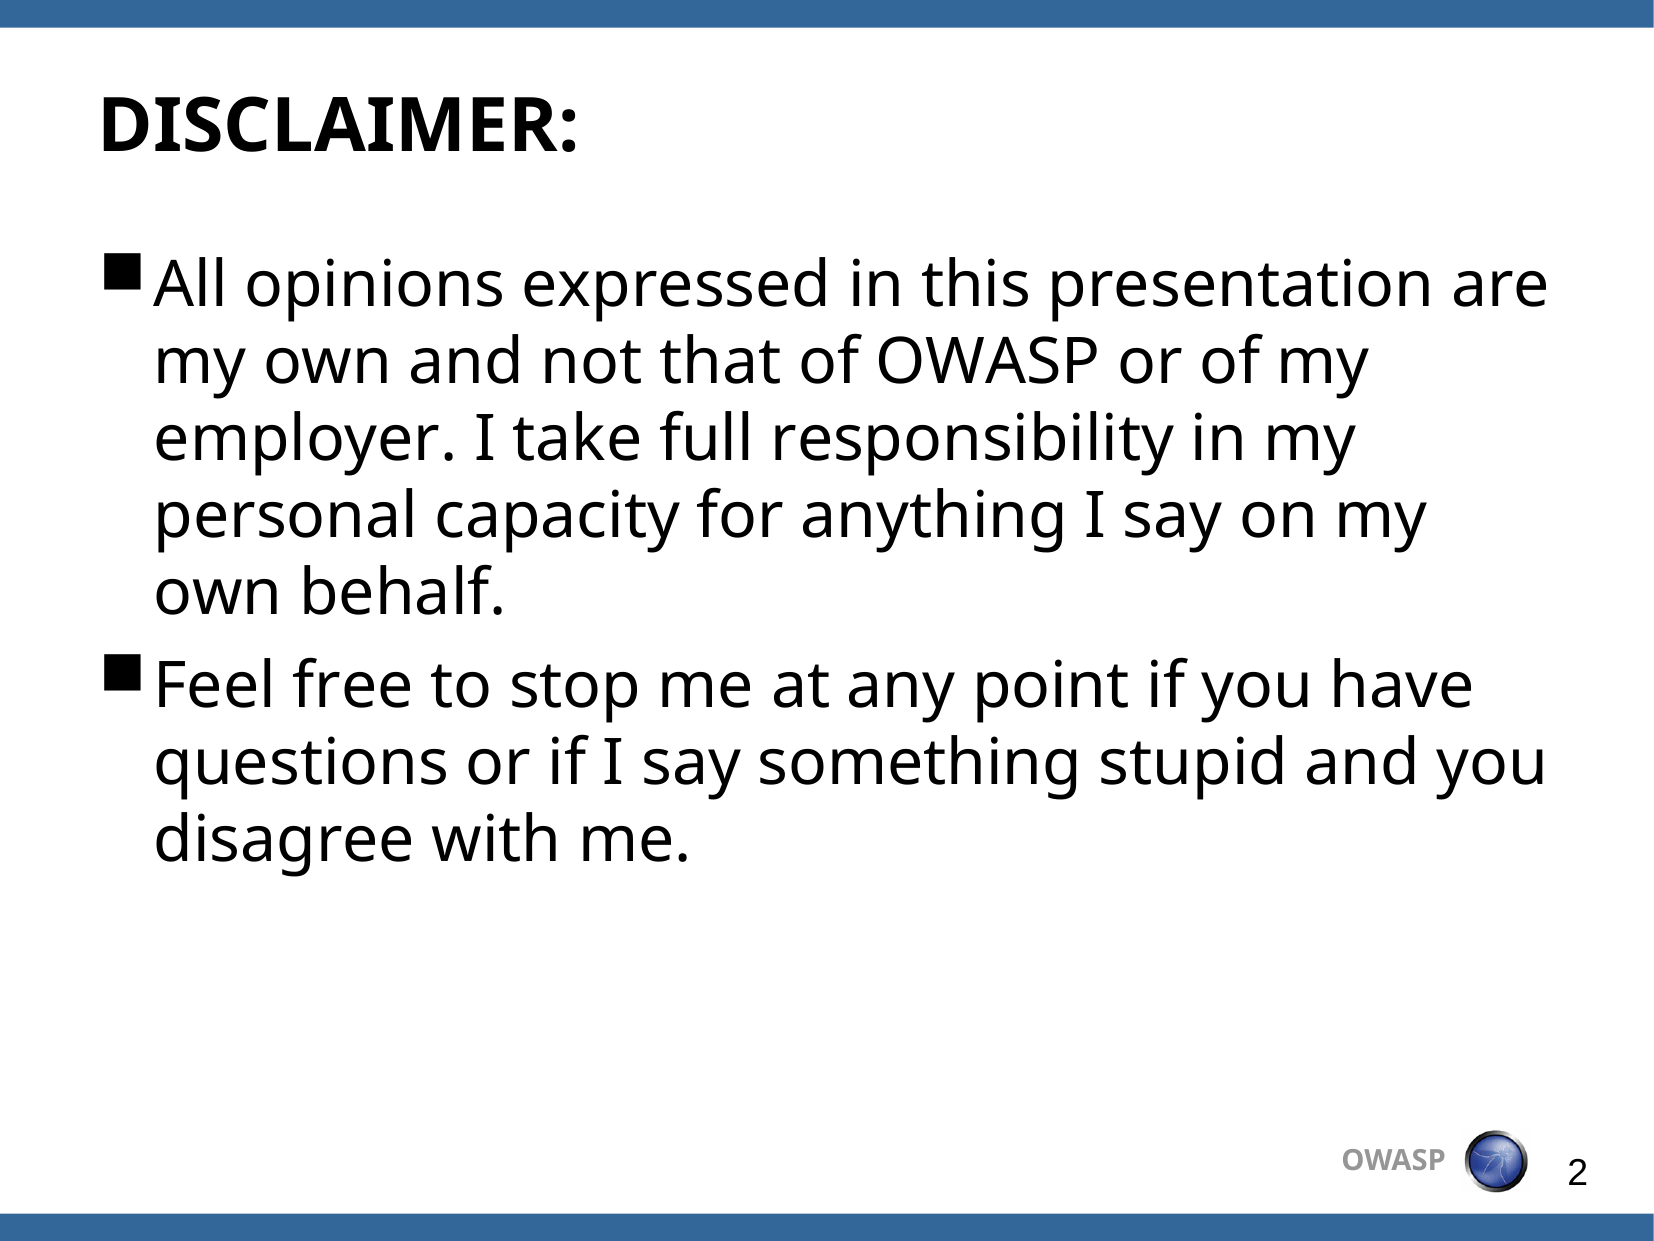

# DISCLAIMER:
All opinions expressed in this presentation are my own and not that of OWASP or of my employer. I take full responsibility in my personal capacity for anything I say on my own behalf.
Feel free to stop me at any point if you have questions or if I say something stupid and you disagree with me.
2